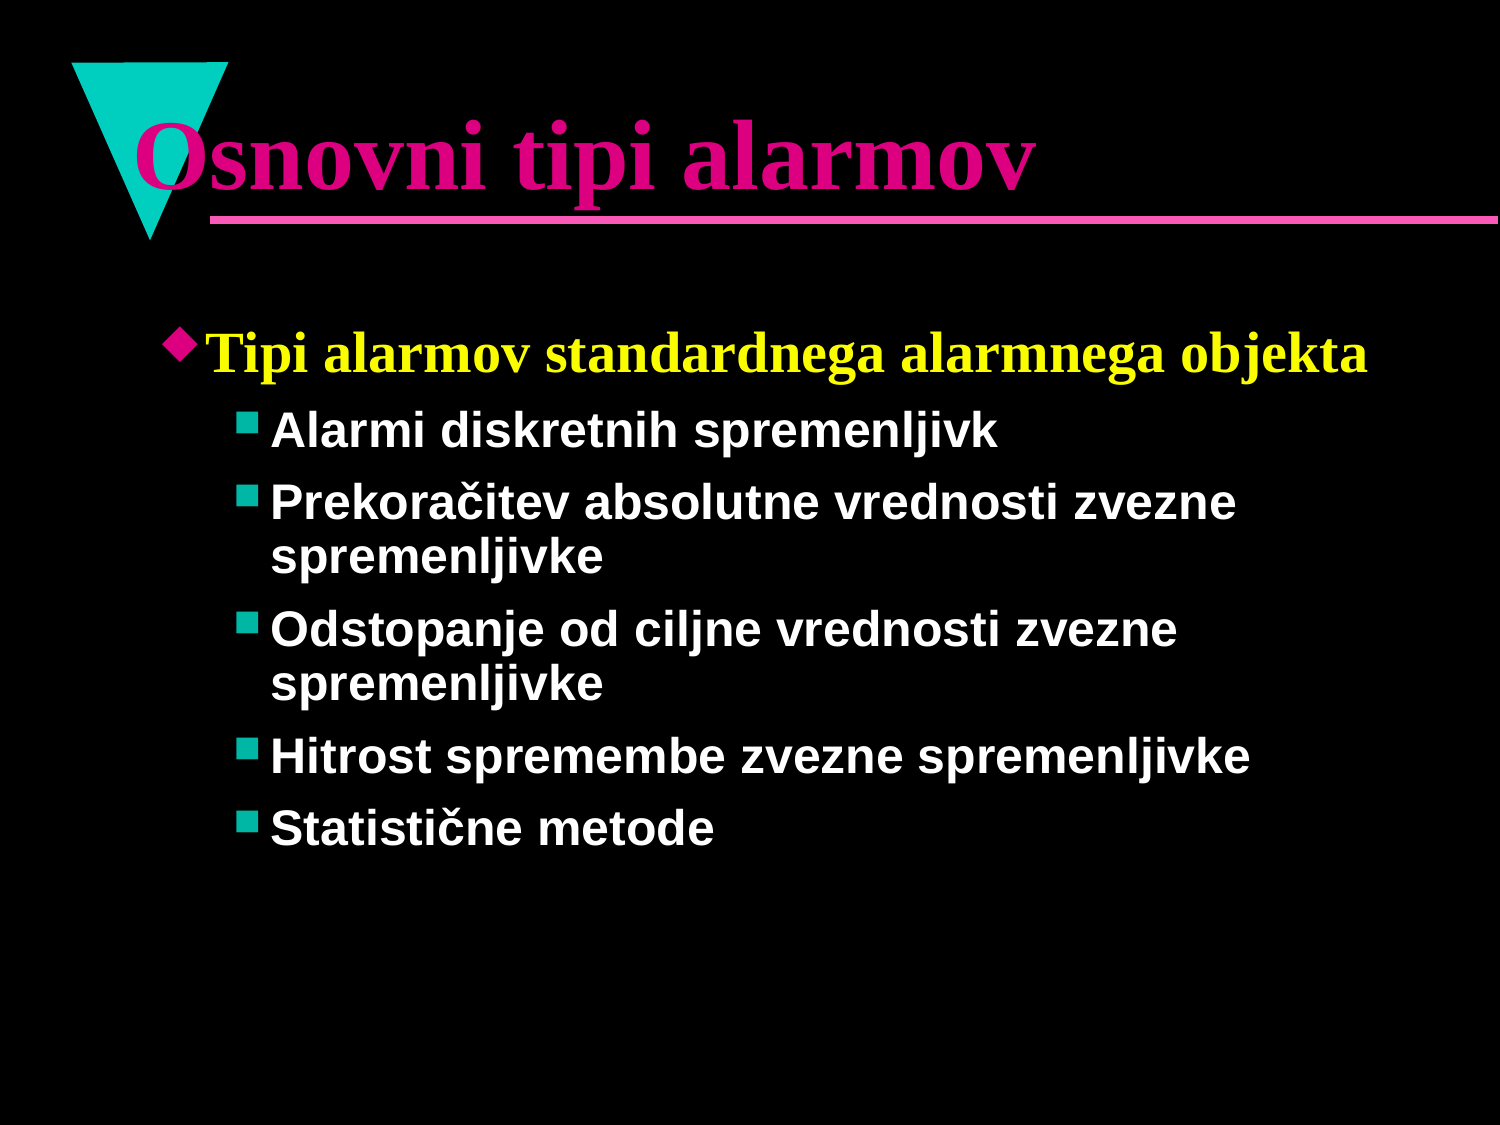

# Osnovni tipi alarmov
Tipi alarmov standardnega alarmnega objekta
Alarmi diskretnih spremenljivk
Prekoračitev absolutne vrednosti zvezne spremenljivke
Odstopanje od ciljne vrednosti zvezne spremenljivke
Hitrost spremembe zvezne spremenljivke
Statistične metode
RVP2
Alarmi in Dogodki
4